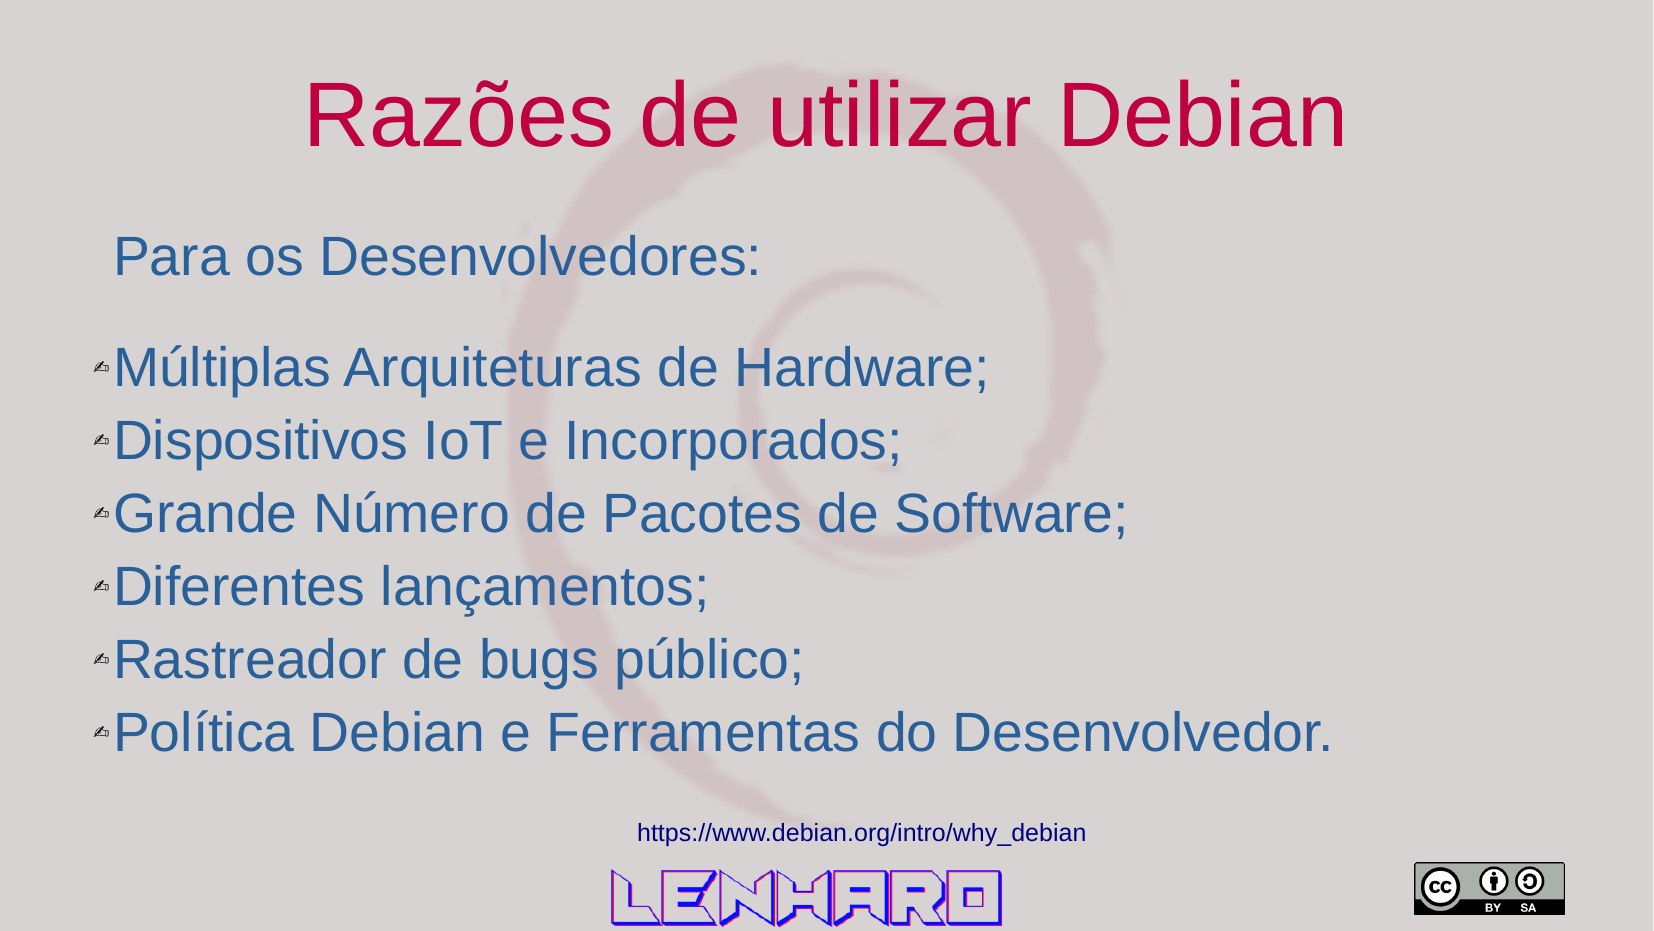

# Razões de utilizar Debian
Para os Desenvolvedores:
Múltiplas Arquiteturas de Hardware;
Dispositivos IoT e Incorporados;
Grande Número de Pacotes de Software;
Diferentes lançamentos;
Rastreador de bugs público;
Política Debian e Ferramentas do Desenvolvedor.
https://www.debian.org/intro/why_debian